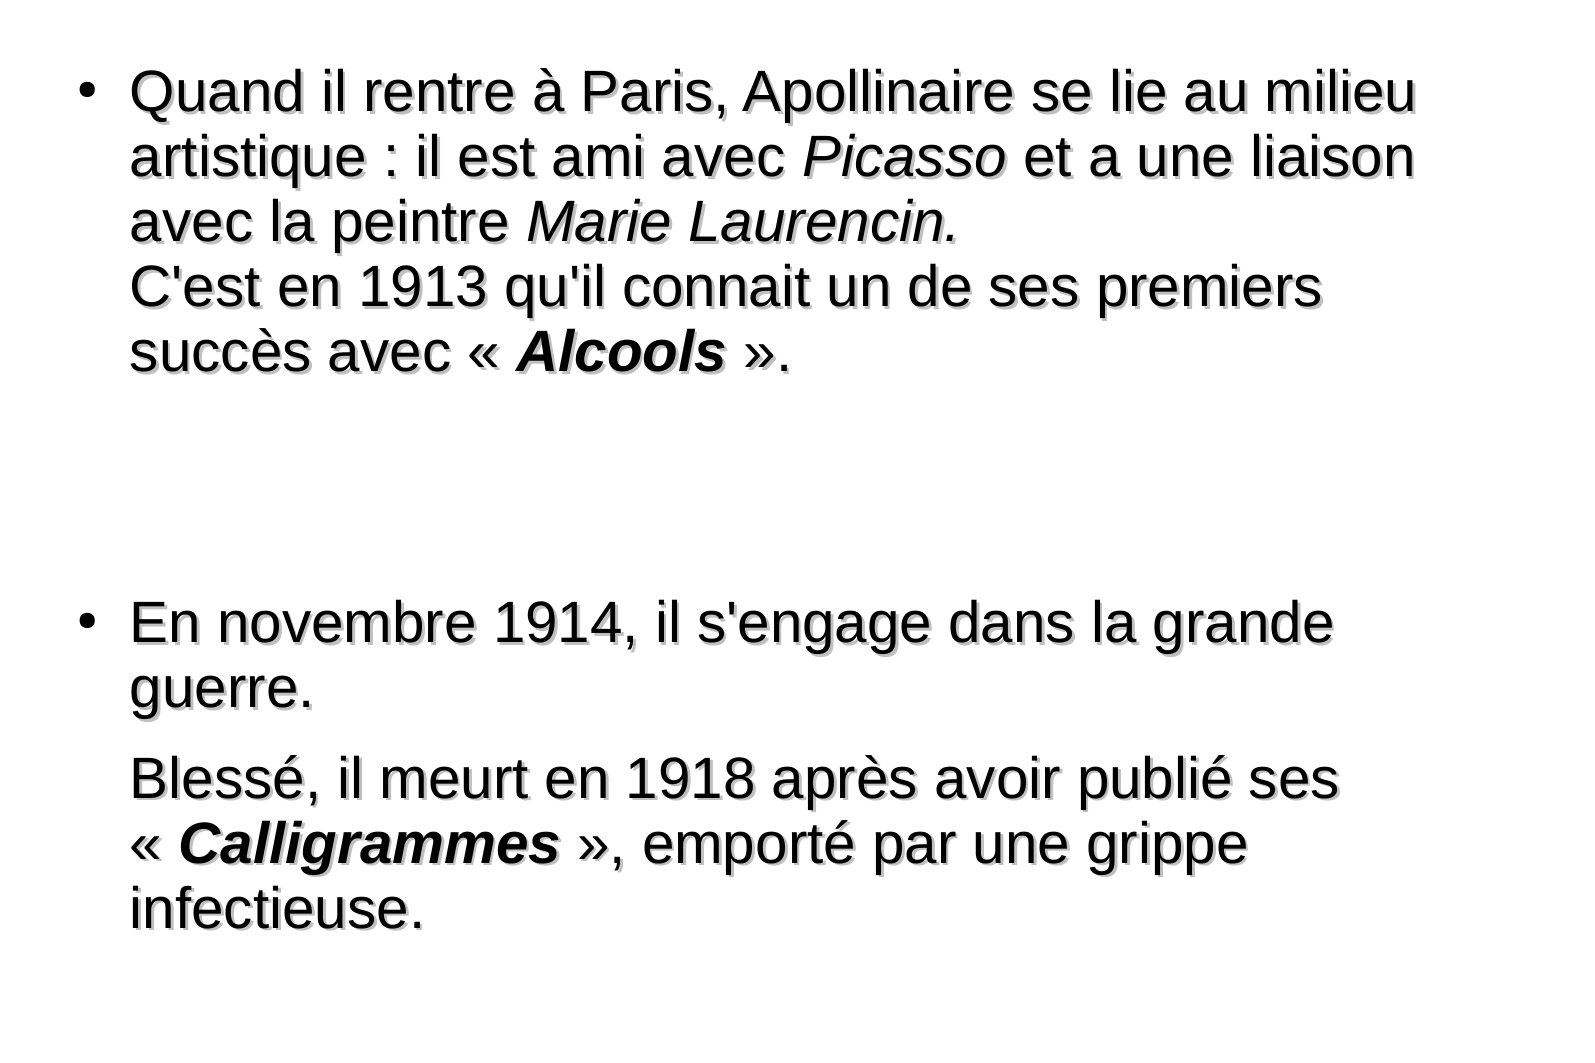

# Quand il rentre à Paris, Apollinaire se lie au milieu artistique : il est ami avec Picasso et a une liaison avec la peintre Marie Laurencin. C'est en 1913 qu'il connait un de ses premiers succès avec « Alcools ».
En novembre 1914, il s'engage dans la grande guerre.
Blessé, il meurt en 1918 après avoir publié ses « Calligrammes », emporté par une grippe infectieuse.